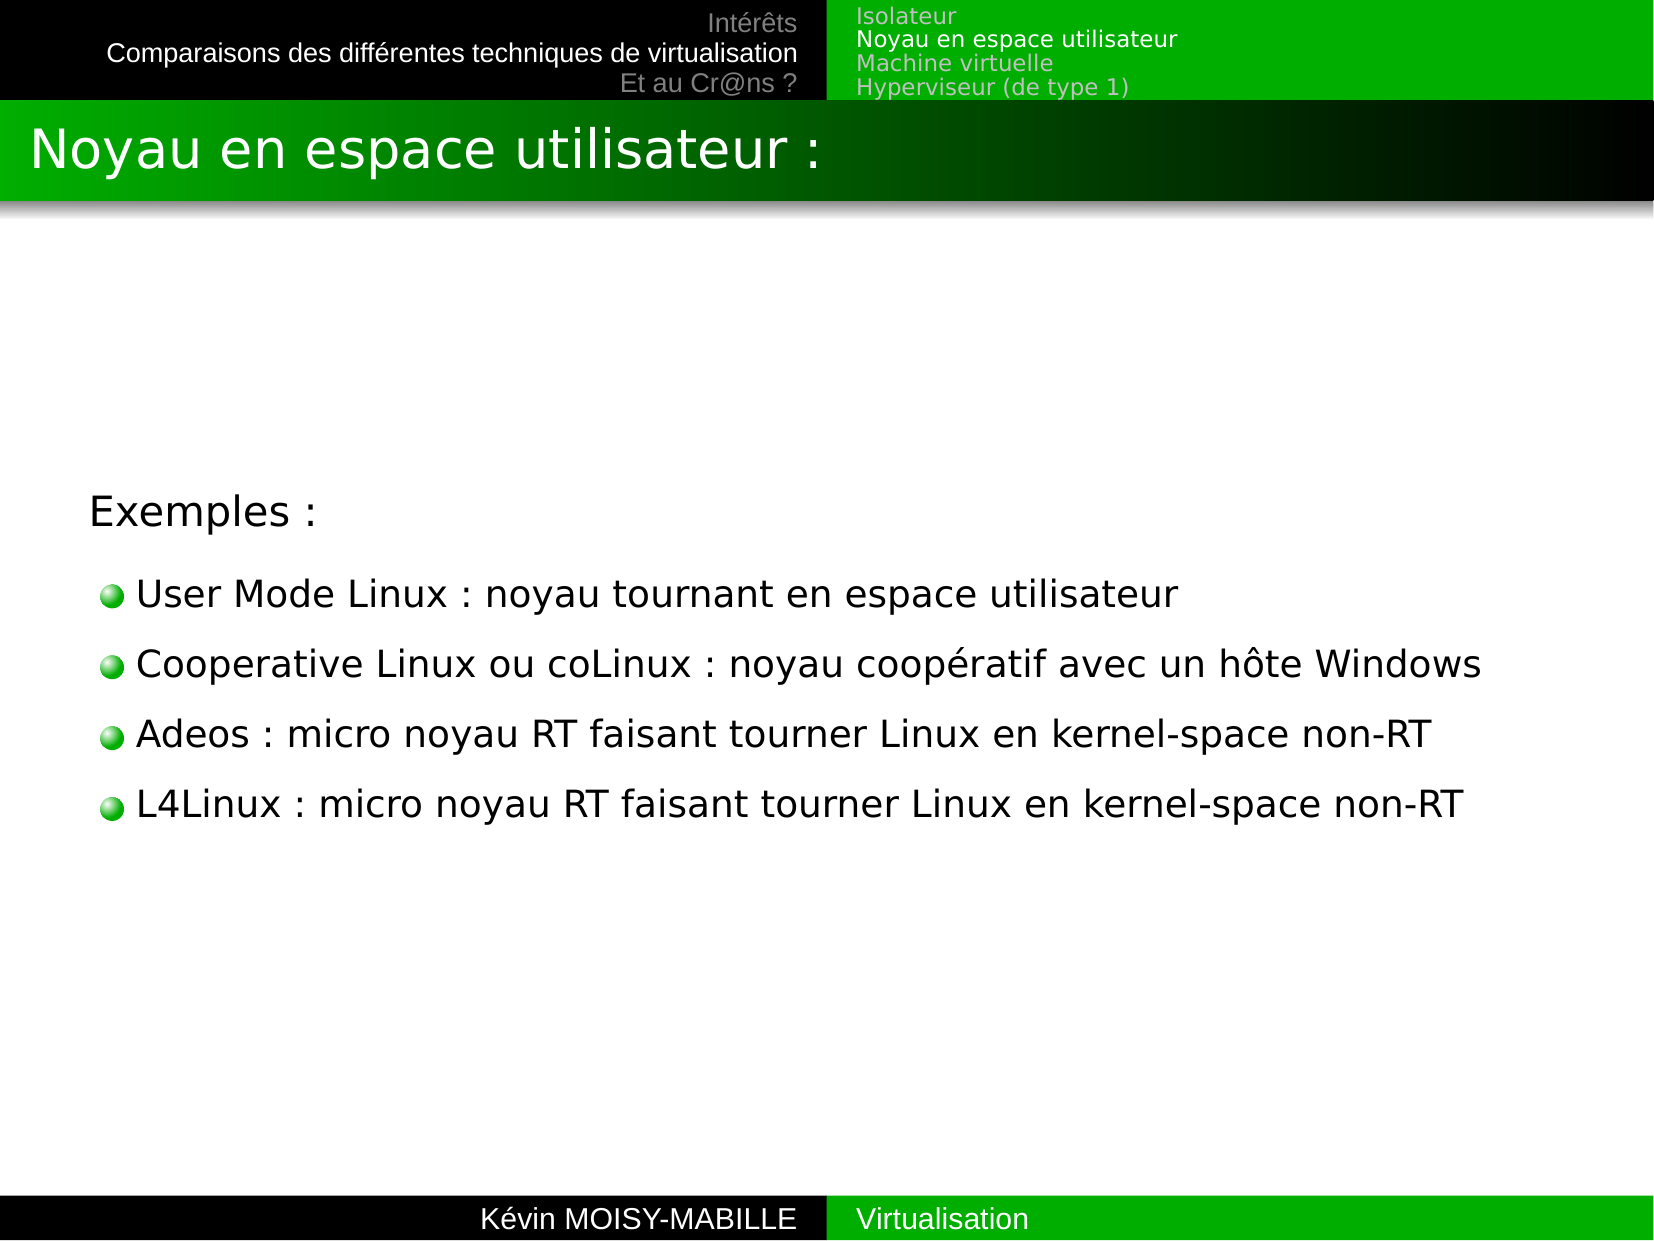

Isolateur
Noyau en espace utilisateur
Machine virtuelle
Hyperviseur (de type 1)
Intérêts
Comparaisons des différentes techniques de virtualisation
Et au Cr@ns ?
Noyau en espace utilisateur :
Exemples :
User Mode Linux : noyau tournant en espace utilisateur
Cooperative Linux ou coLinux : noyau coopératif avec un hôte Windows
Adeos : micro noyau RT faisant tourner Linux en kernel-space non-RT
L4Linux : micro noyau RT faisant tourner Linux en kernel-space non-RT
Kévin MOISY-MABILLE
Virtualisation